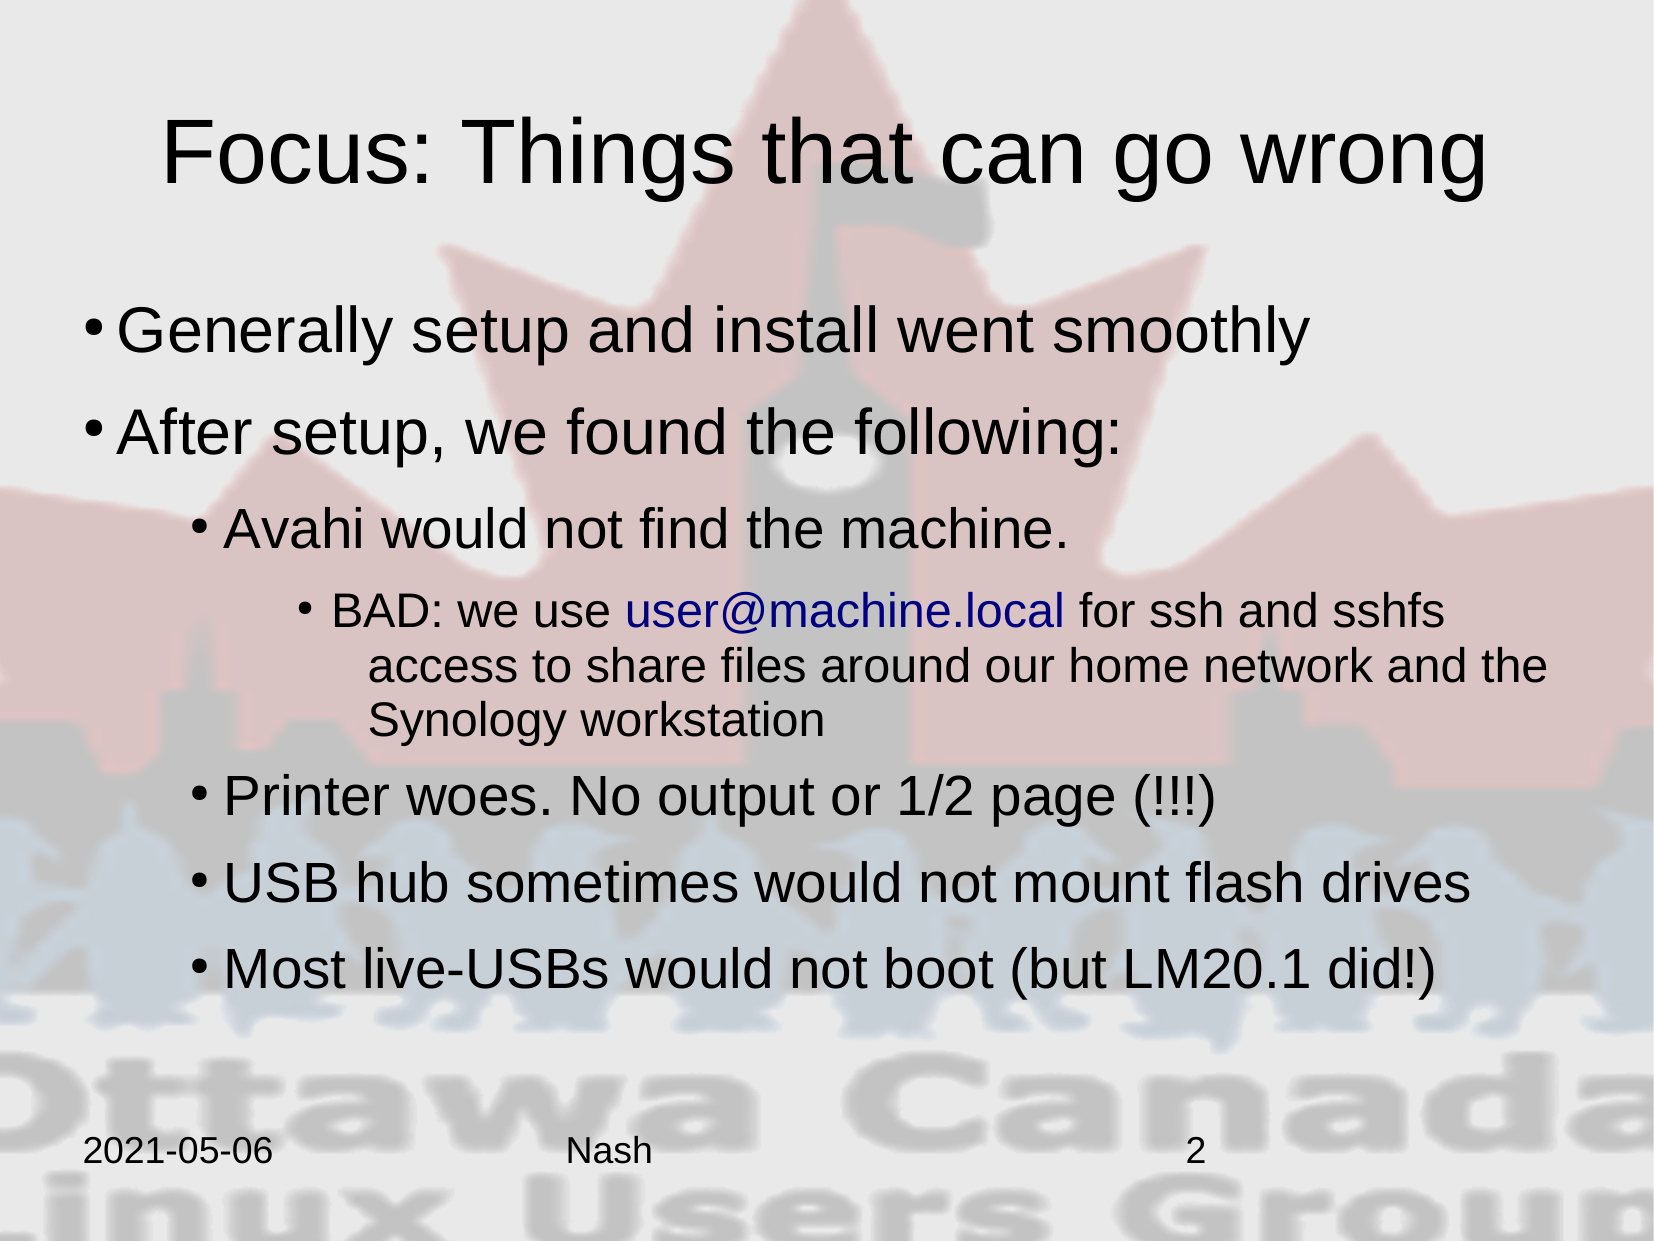

# Focus: Things that can go wrong
Generally setup and install went smoothly
After setup, we found the following:
Avahi would not find the machine.
BAD: we use user@machine.local for ssh and sshfs access to share files around our home network and the Synology workstation
Printer woes. No output or 1/2 page (!!!)
USB hub sometimes would not mount flash drives
Most live-USBs would not boot (but LM20.1 did!)
2